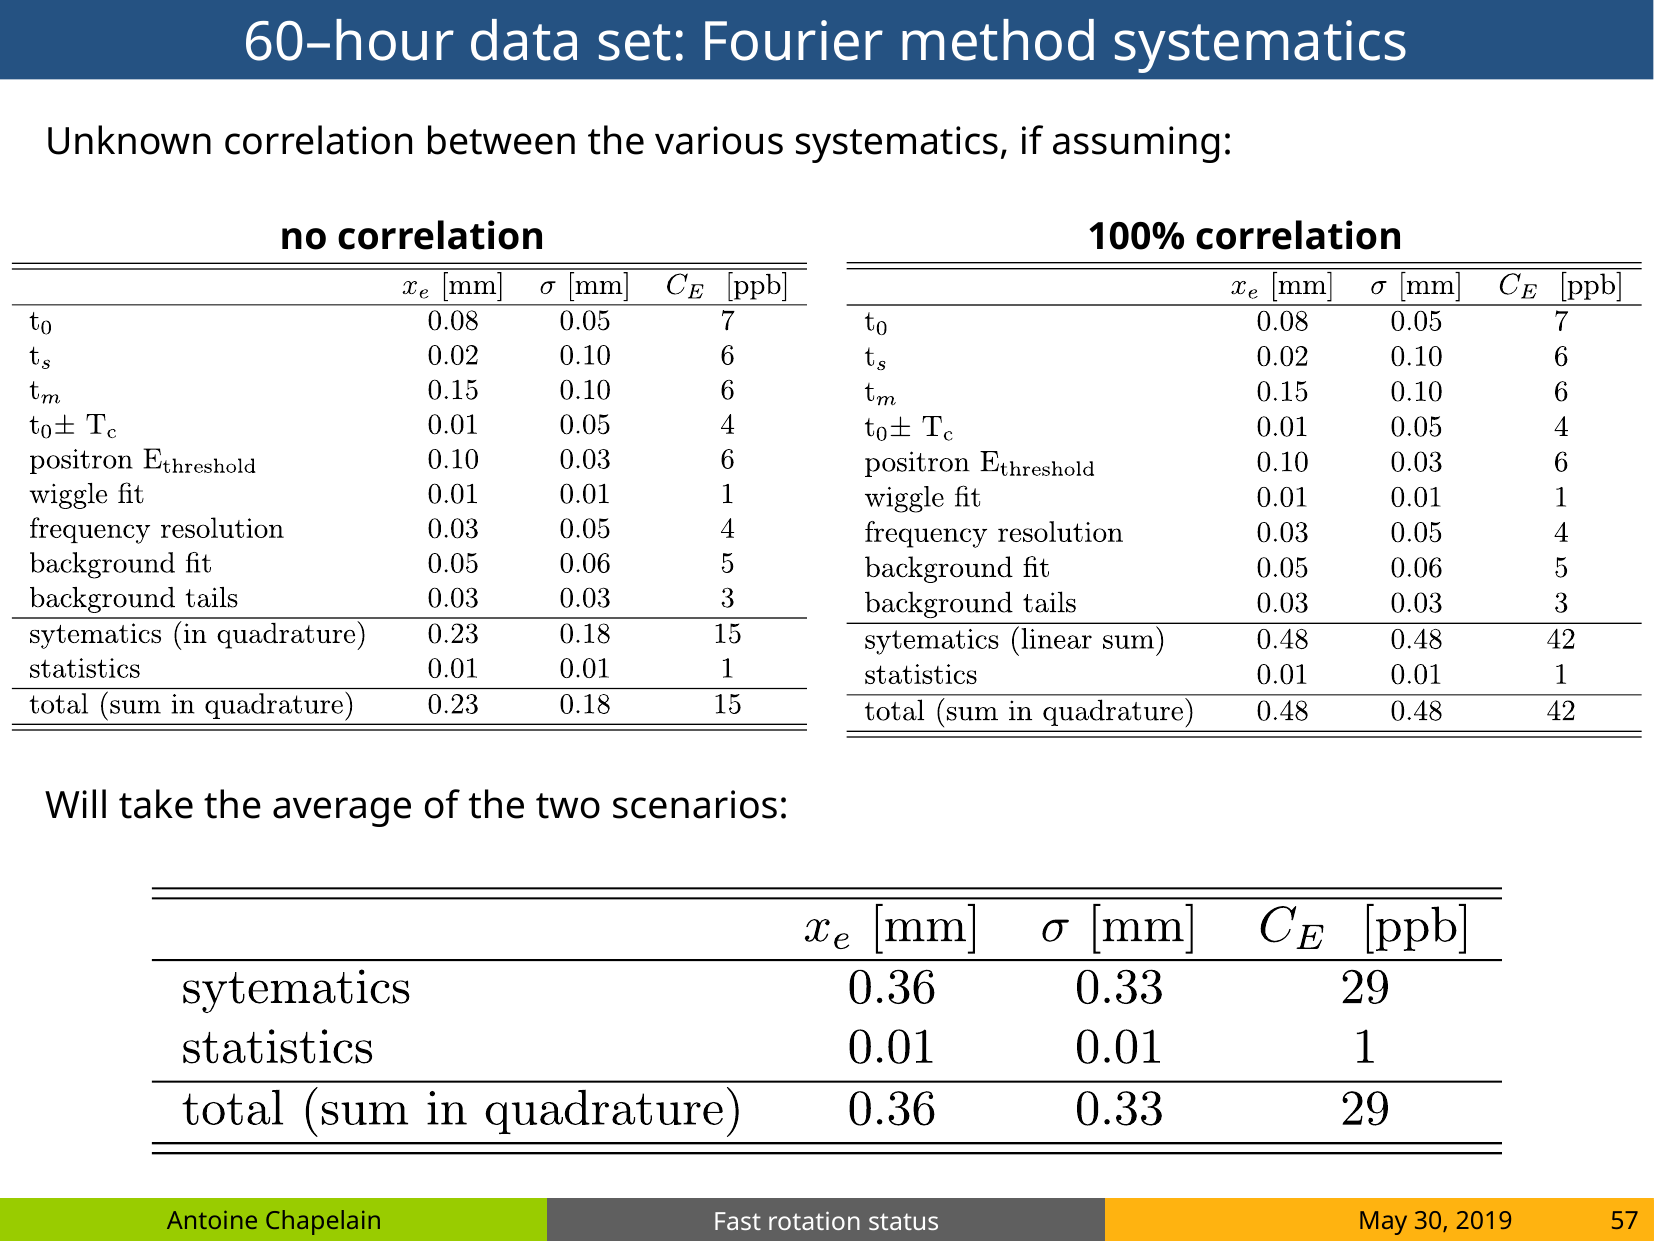

# 60–hour data set: Fourier method systematics
Unknown correlation between the various systematics, if assuming:
Will take the average of the two scenarios:
no correlation
100% correlation